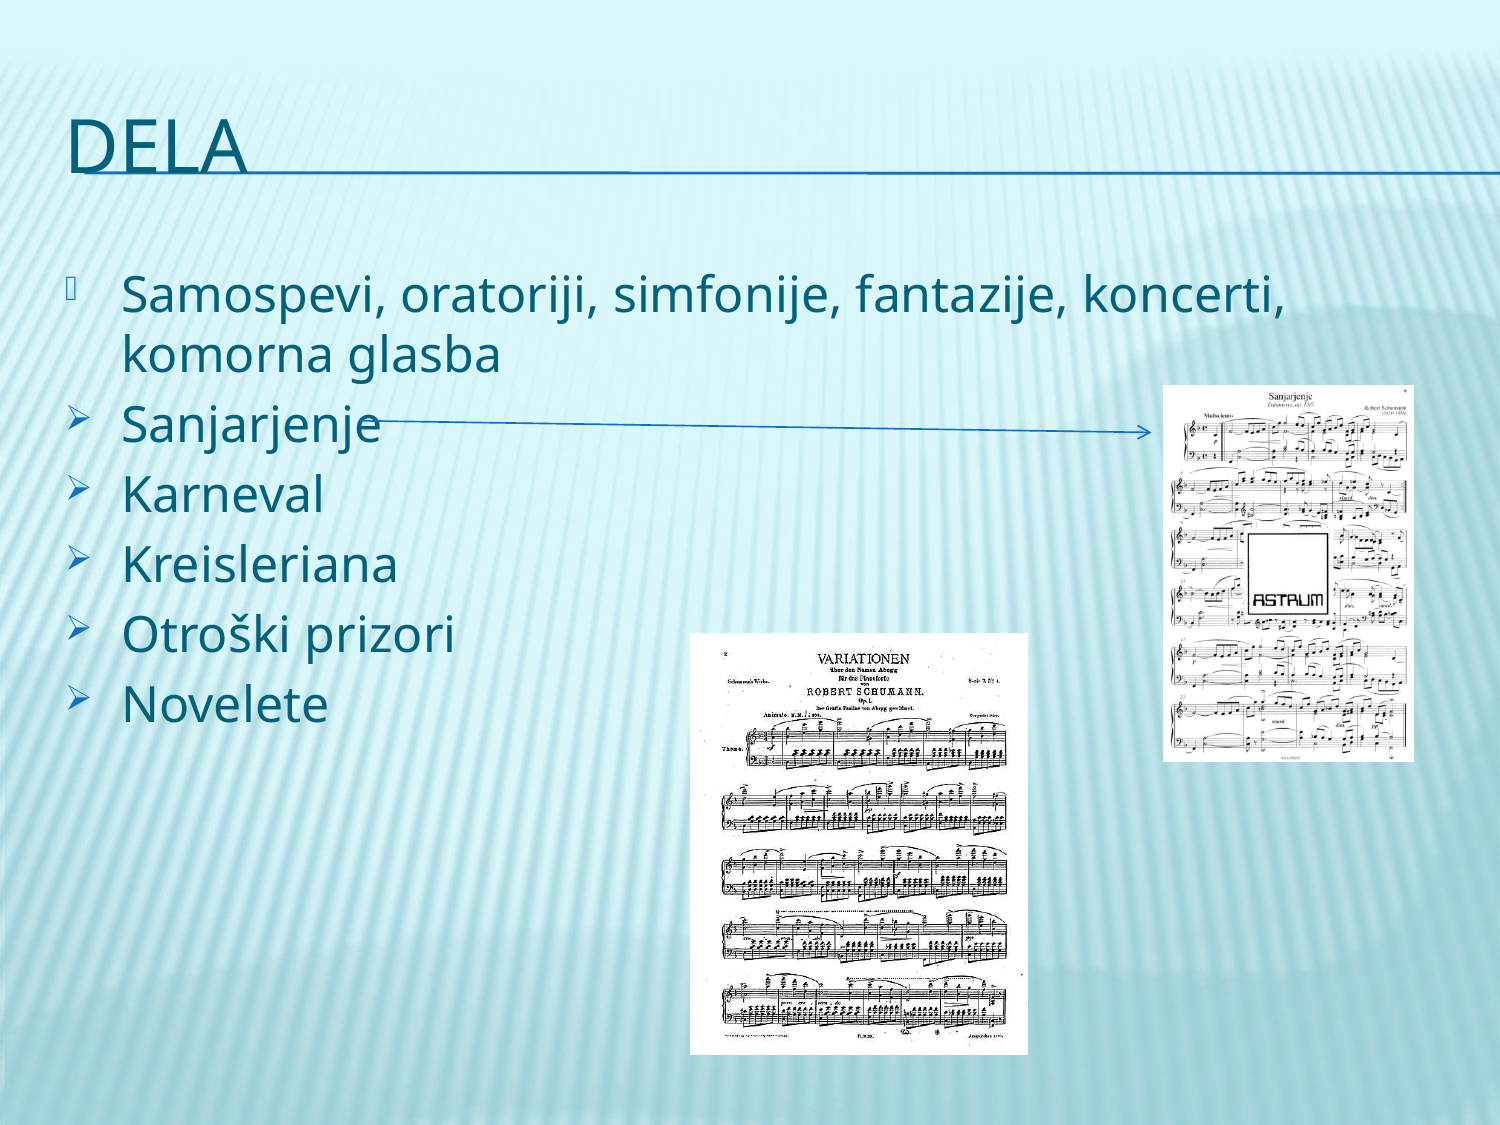

# DELA
Samospevi, oratoriji, simfonije, fantazije, koncerti, komorna glasba
Sanjarjenje
Karneval
Kreisleriana
Otroški prizori
Novelete